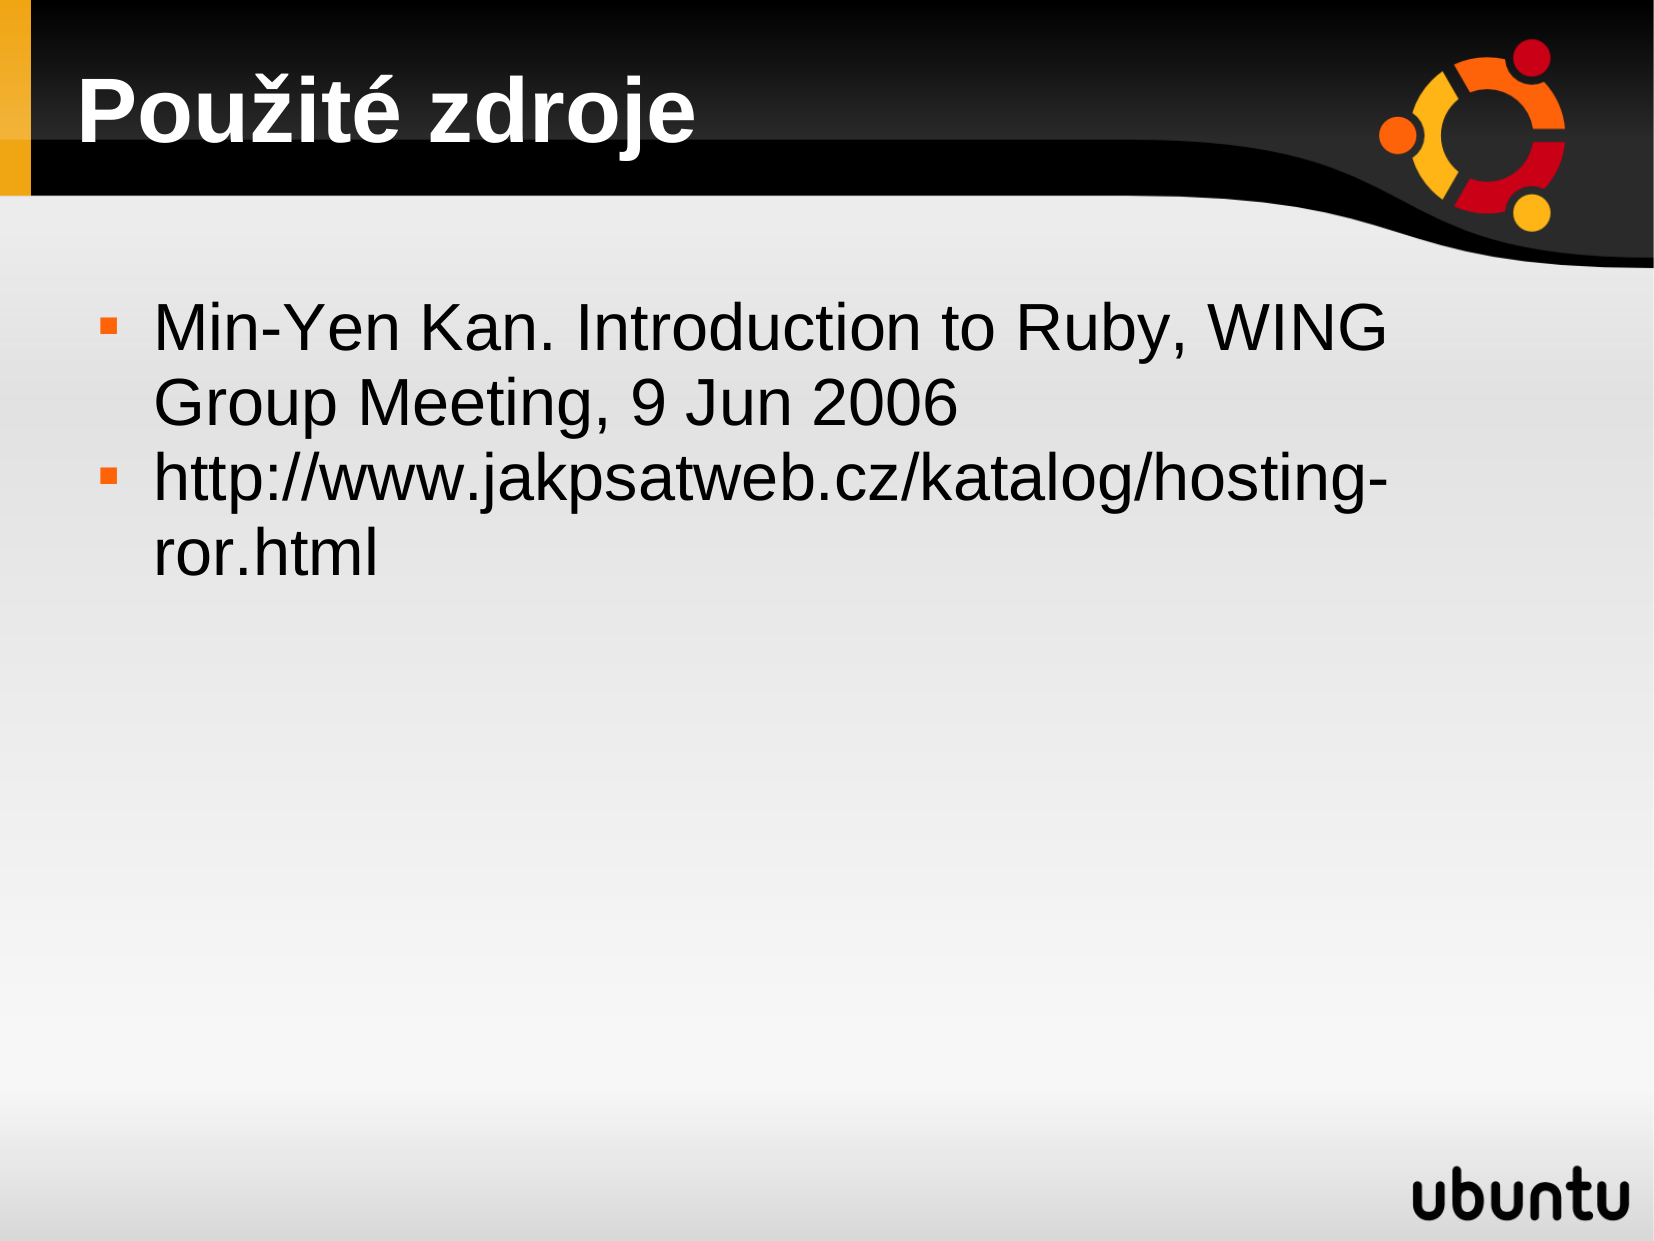

# Použité zdroje
Min-Yen Kan. Introduction to Ruby, WING Group Meeting, 9 Jun 2006
http://www.jakpsatweb.cz/katalog/hosting-ror.html